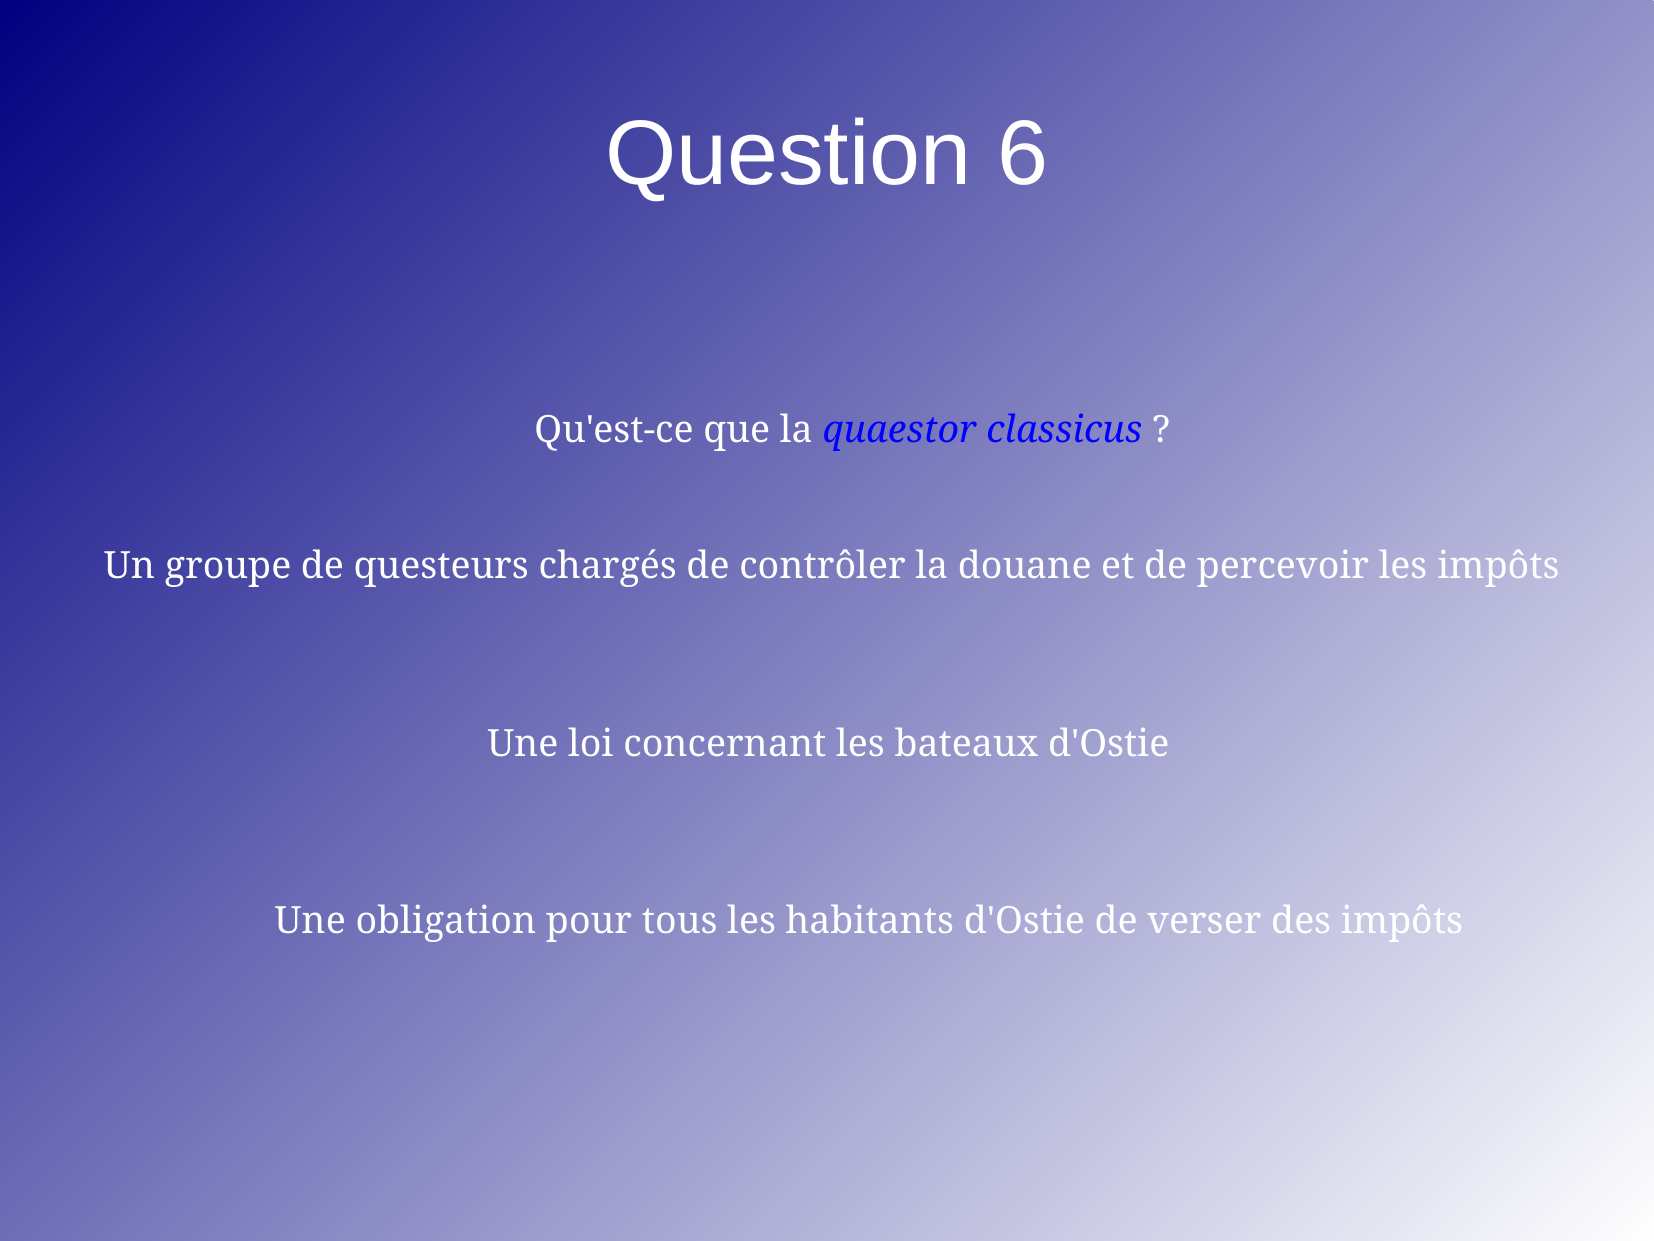

# Question 6
Qu'est-ce que la quaestor classicus ?
Un groupe de questeurs chargés de contrôler la douane et de percevoir les impôts
Une loi concernant les bateaux d'Ostie
Une obligation pour tous les habitants d'Ostie de verser des impôts